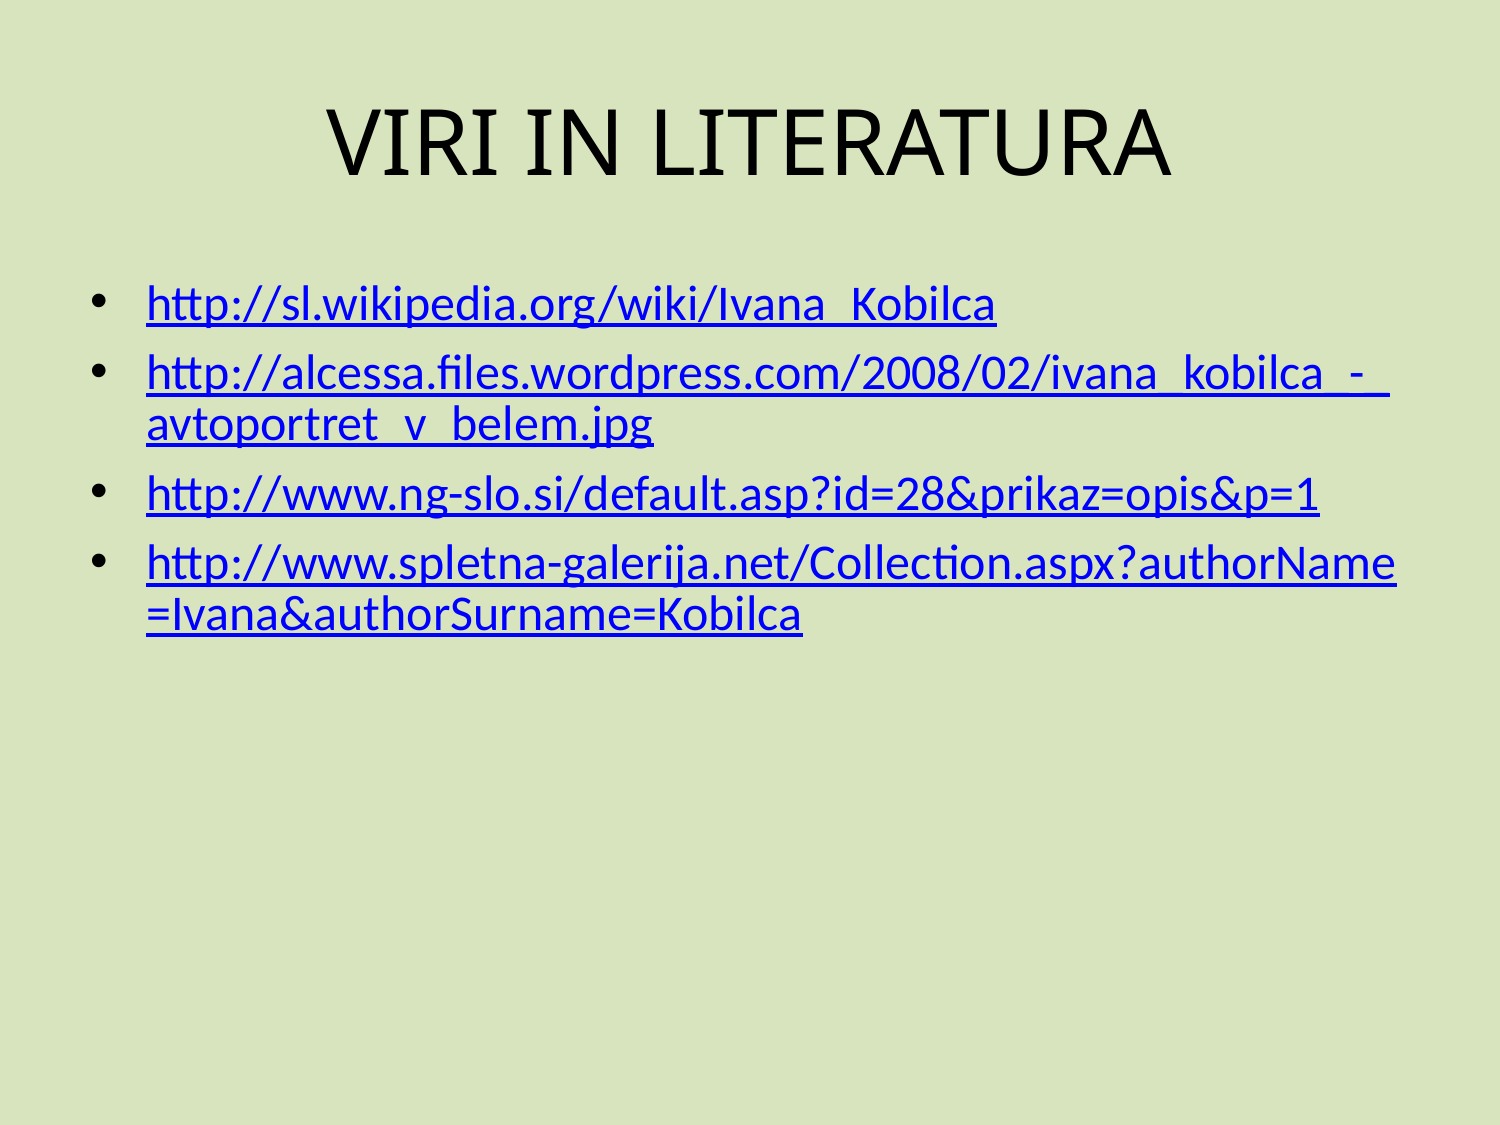

# VIRI IN LITERATURA
http://sl.wikipedia.org/wiki/Ivana_Kobilca
http://alcessa.files.wordpress.com/2008/02/ivana_kobilca_-_avtoportret_v_belem.jpg
http://www.ng-slo.si/default.asp?id=28&prikaz=opis&p=1
http://www.spletna-galerija.net/Collection.aspx?authorName=Ivana&authorSurname=Kobilca